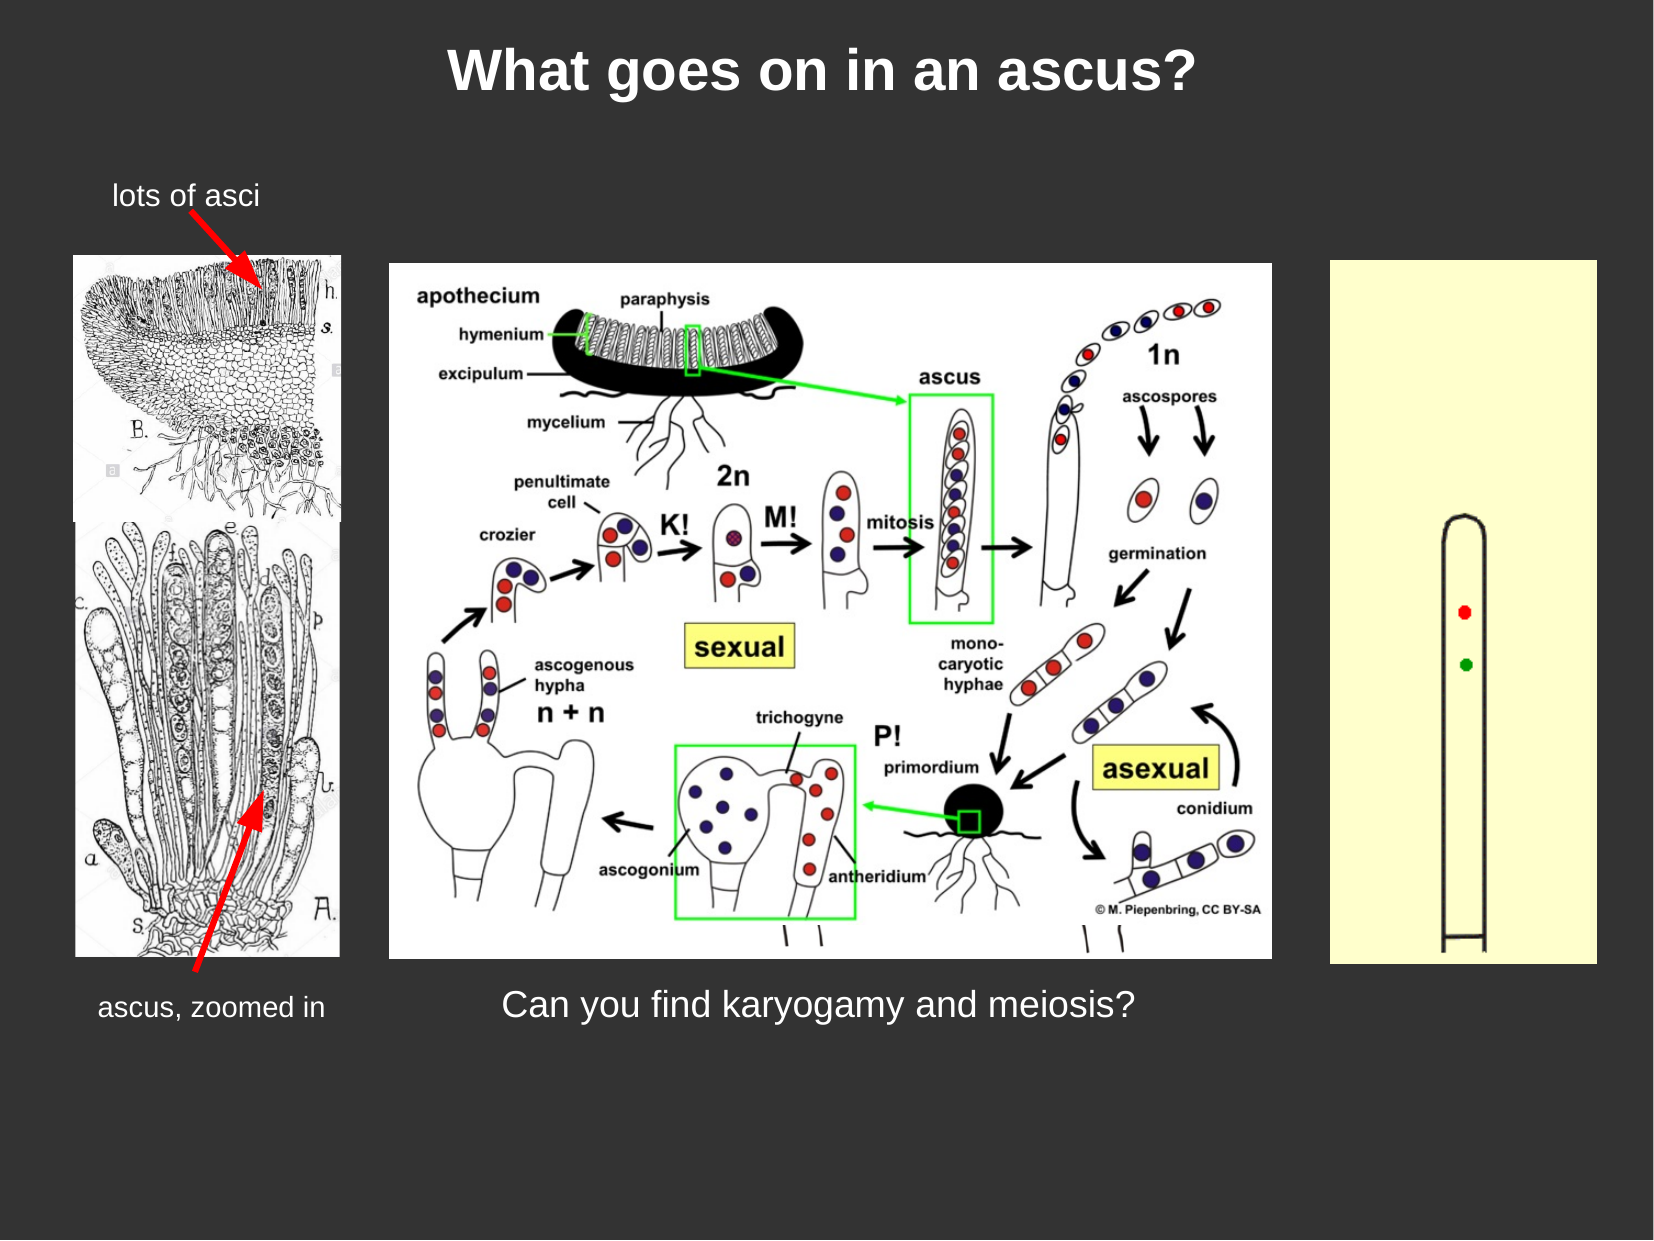

What goes on in an ascus?
 lots of asci
 Can you find karyogamy and meiosis?
ascus, zoomed in